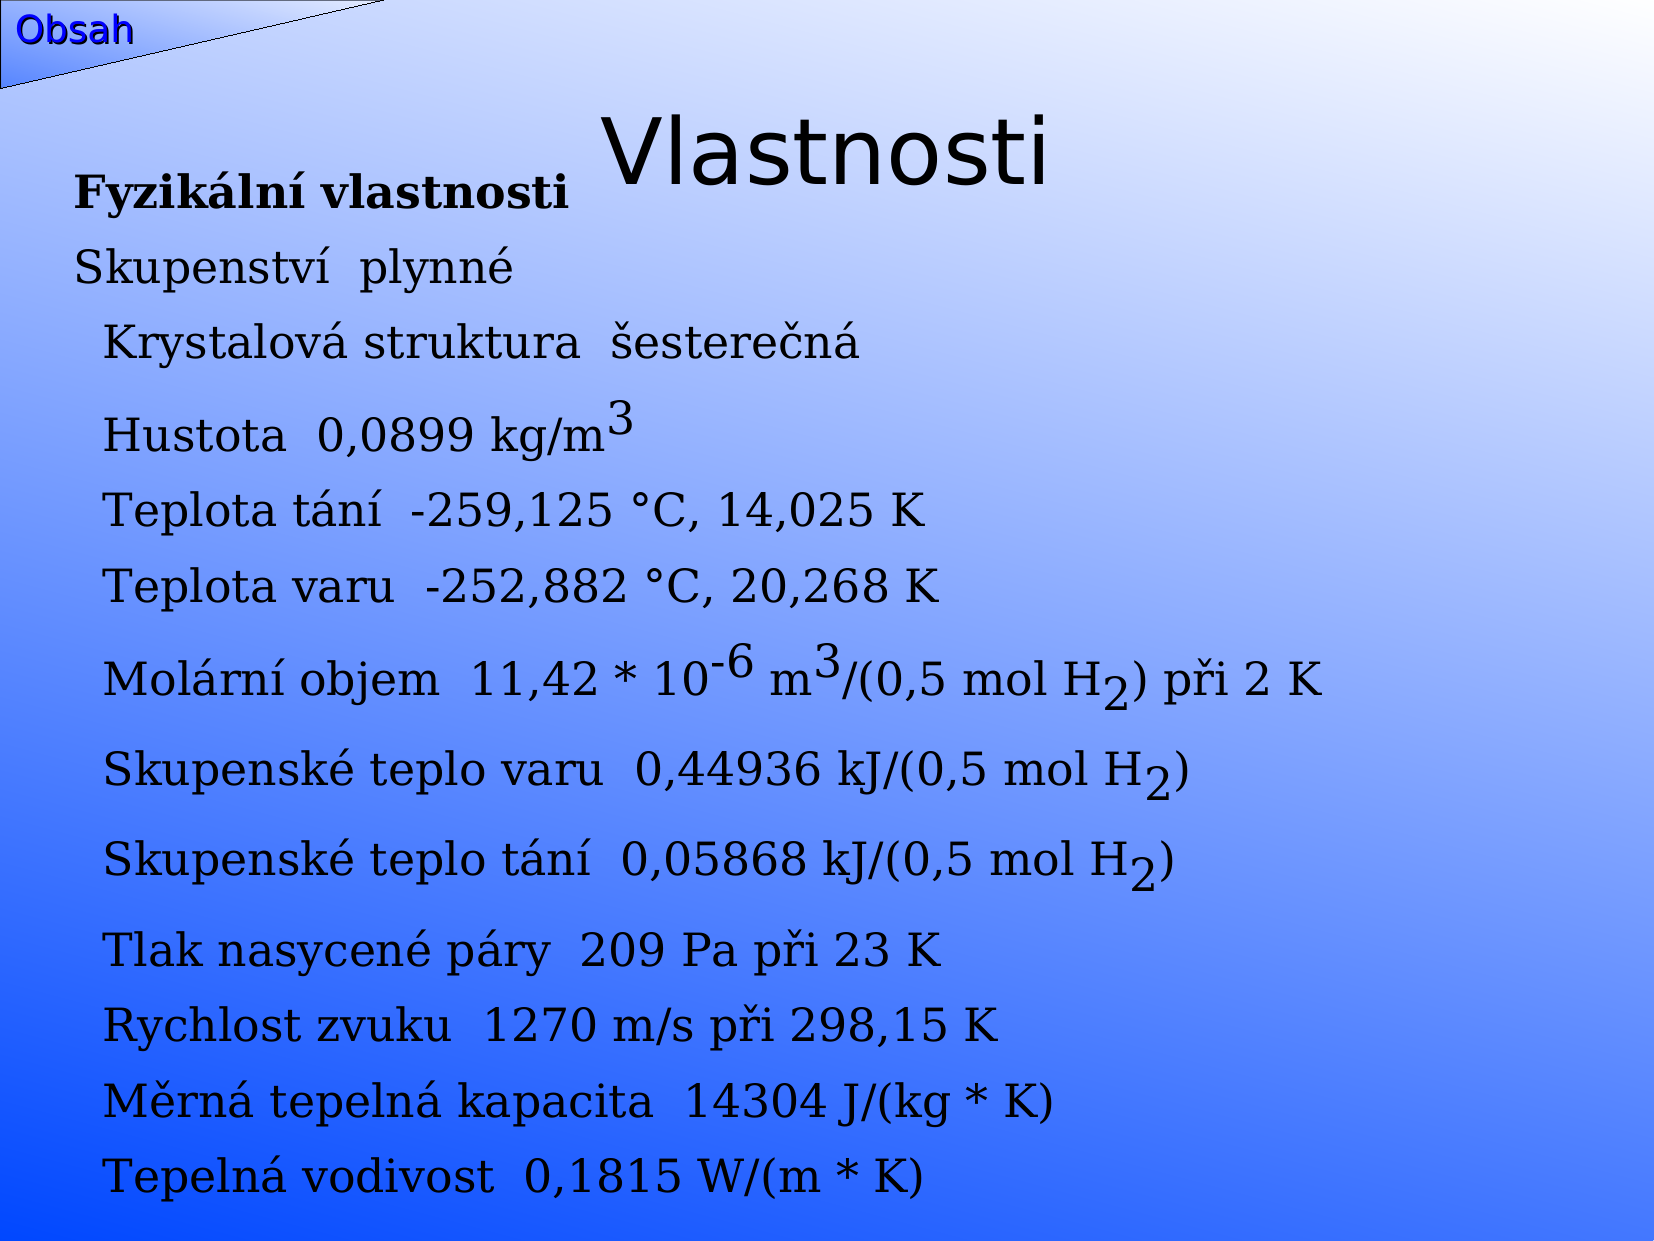

Obsah
# Vlastnosti
Fyzikální vlastnosti
Skupenství plynné
 Krystalová struktura šesterečná
 Hustota 0,0899 kg/m3
 Teplota tání -259,125 °C, 14,025 K
 Teplota varu -252,882 °C, 20,268 K
 Molární objem 11,42 * 10-6 m3/(0,5 mol H2) při 2 K
 Skupenské teplo varu 0,44936 kJ/(0,5 mol H2)
 Skupenské teplo tání 0,05868 kJ/(0,5 mol H2)
 Tlak nasycené páry 209 Pa při 23 K
 Rychlost zvuku 1270 m/s při 298,15 K
 Měrná tepelná kapacita 14304 J/(kg * K)
 Tepelná vodivost 0,1815 W/(m * K)